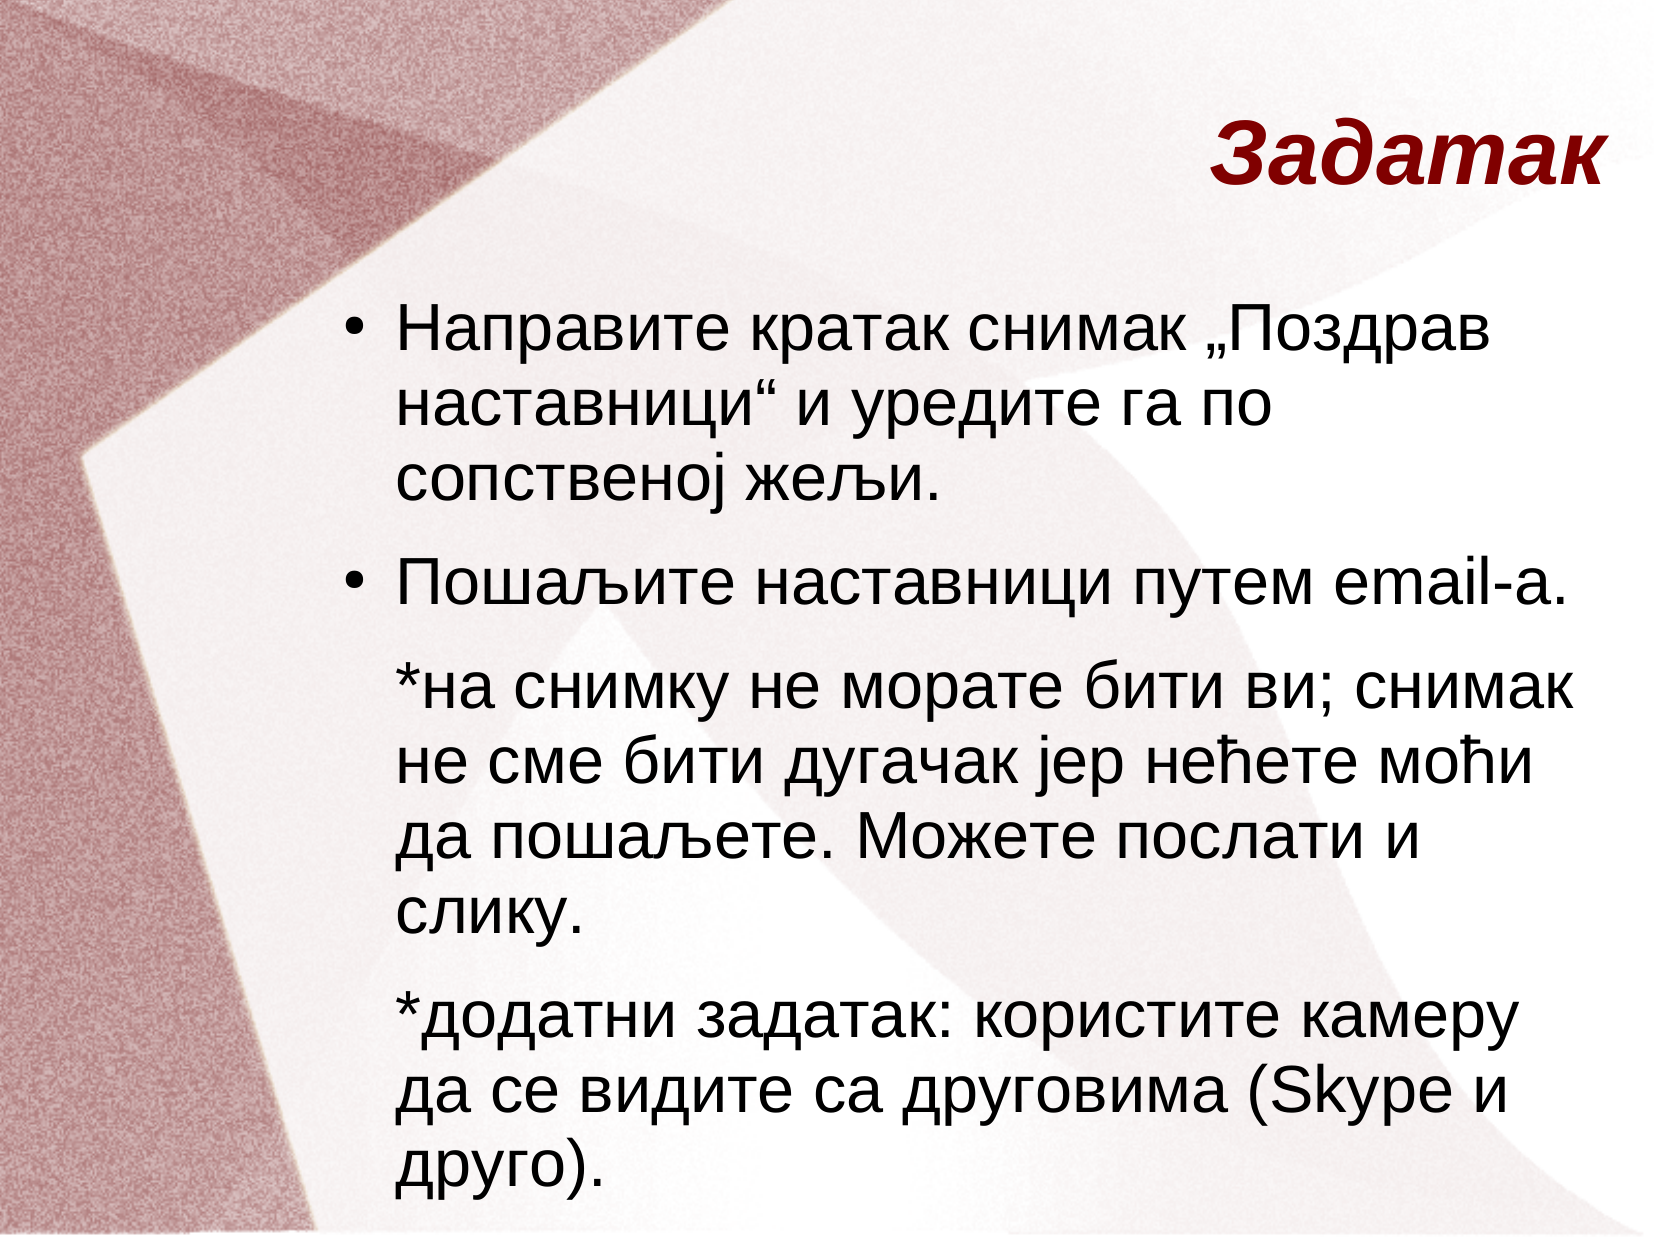

# Задатак
Направите кратак снимак „Поздрав наставници“ и уредите га по сопственој жељи.
Пошаљите наставници путем email-a.
*на снимку не морате бити ви; снимак не сме бити дугачак јер нећете моћи да пошаљете. Можете послати и слику.
*додатни задатак: користите камеру да се видите са друговима (Skype и друго).